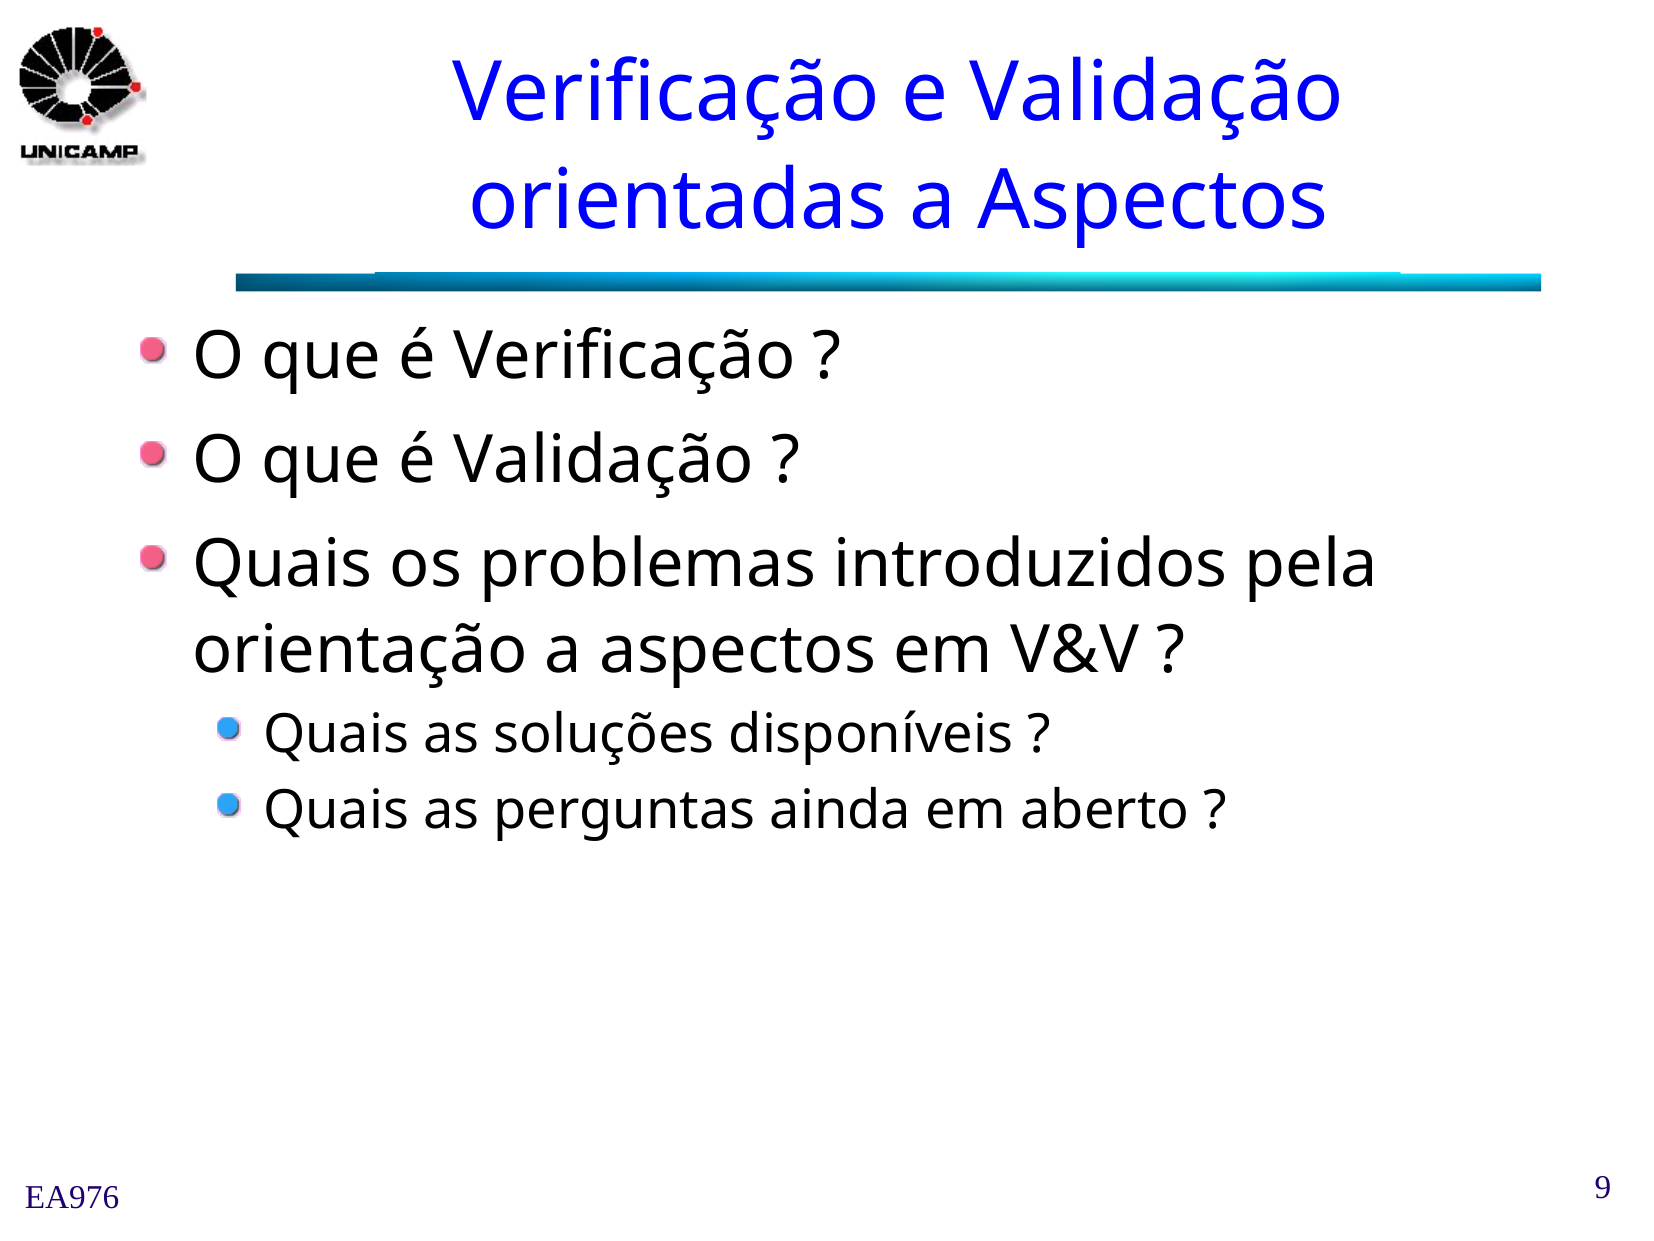

# Verificação e Validação orientadas a Aspectos
O que é Verificação ?
O que é Validação ?
Quais os problemas introduzidos pela orientação a aspectos em V&V ?
Quais as soluções disponíveis ?
Quais as perguntas ainda em aberto ?
9